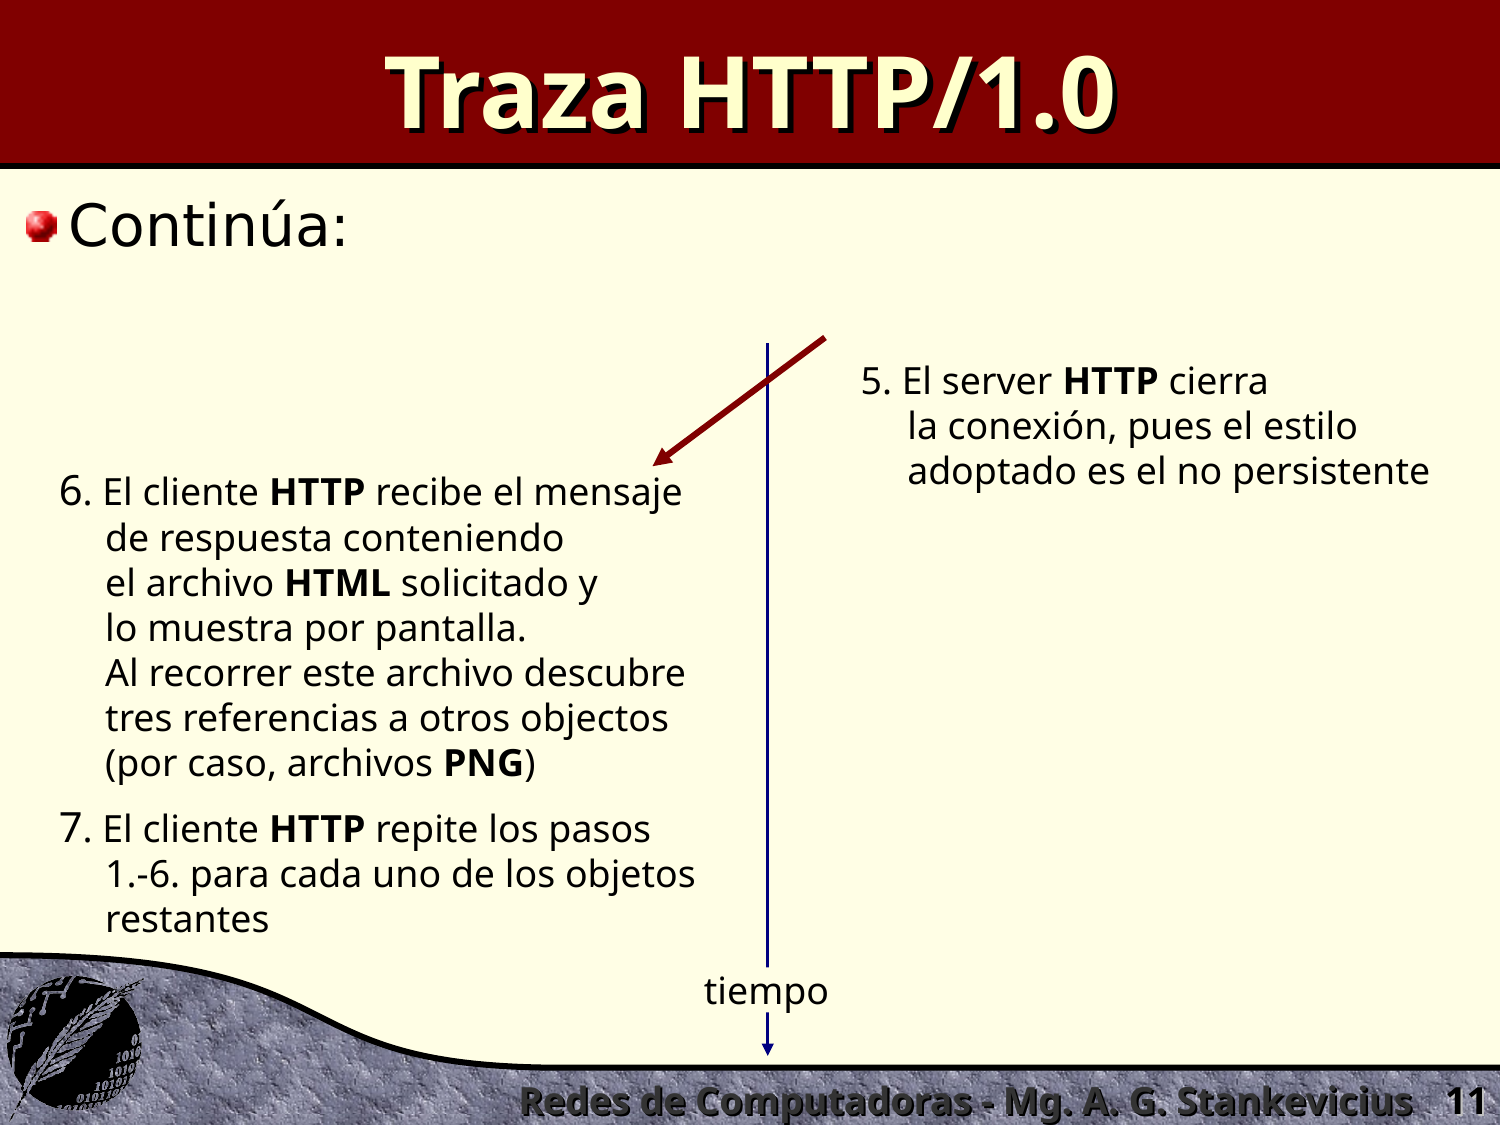

# Traza HTTP/1.0
Continúa:
5. El server HTTP cierra
la conexión, pues el estilo
adoptado es el no persistente
6. El cliente HTTP recibe el mensaje de respuesta conteniendo
el archivo HTML solicitado y
lo muestra por pantalla.
Al recorrer este archivo descubre tres referencias a otros objectos (por caso, archivos PNG)
7. El cliente HTTP repite los pasos
1.-6. para cada uno de los objetos restantes
tiempo
11